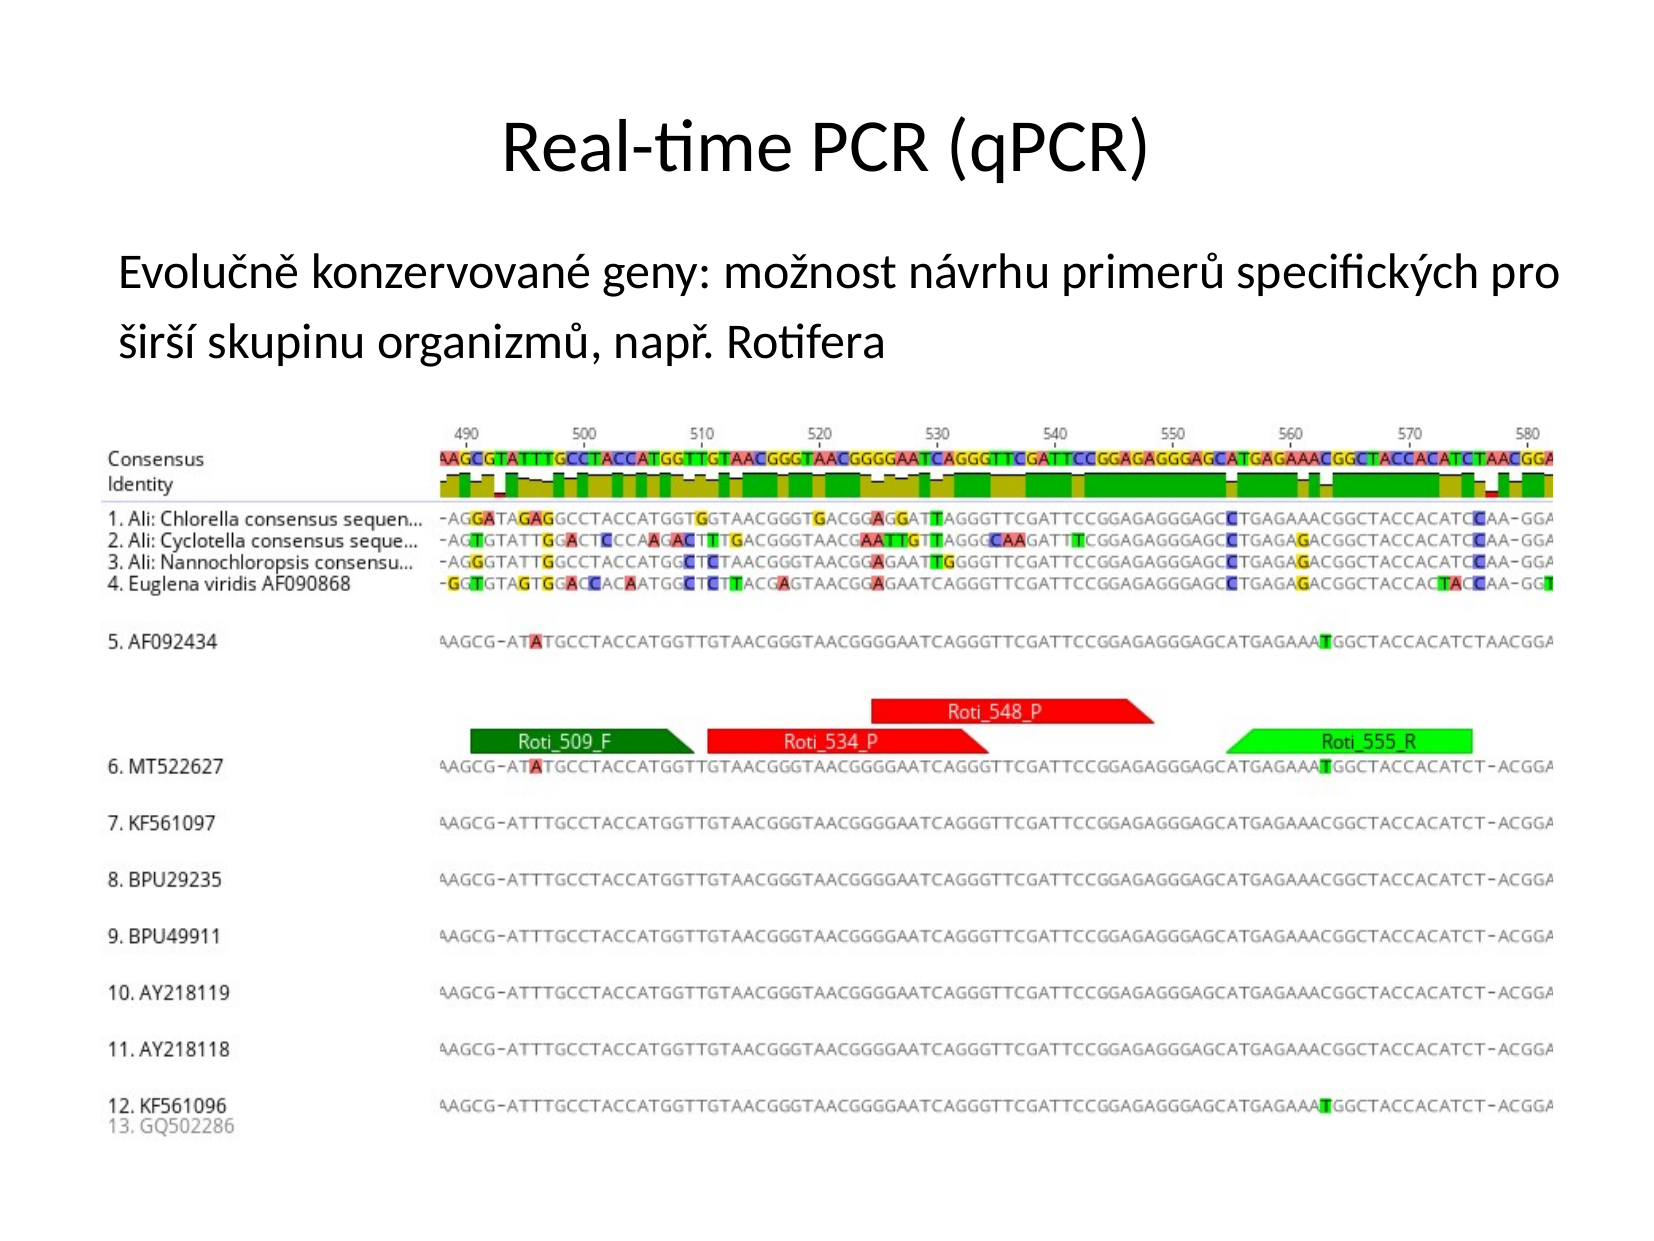

# Real-time PCR (qPCR)
Evolučně konzervované geny: možnost návrhu primerů specifických pro širší skupinu organizmů, např. Rotifera